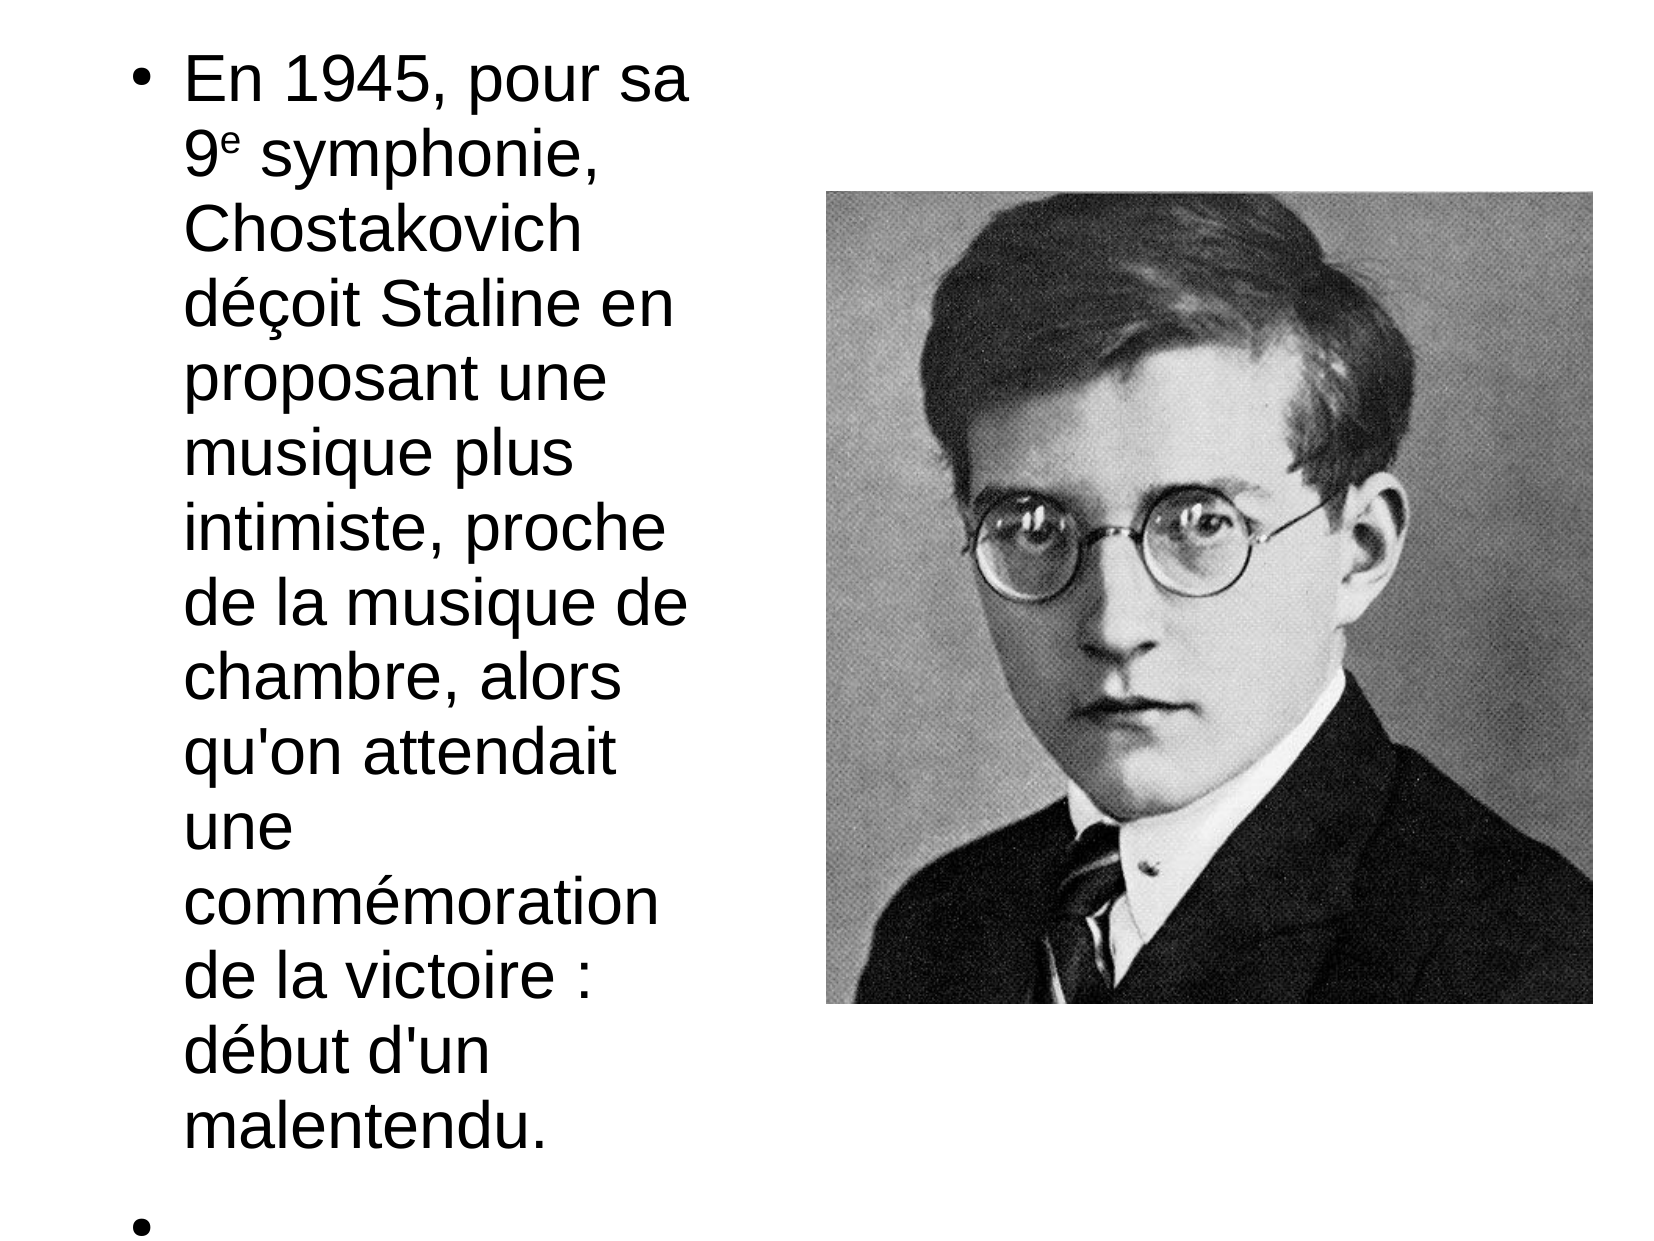

En 1945, pour sa 9e symphonie, Chostakovich déçoit Staline en proposant une musique plus intimiste, proche de la musique de chambre, alors qu'on attendait une commémoration de la victoire : début d'un malentendu.
#